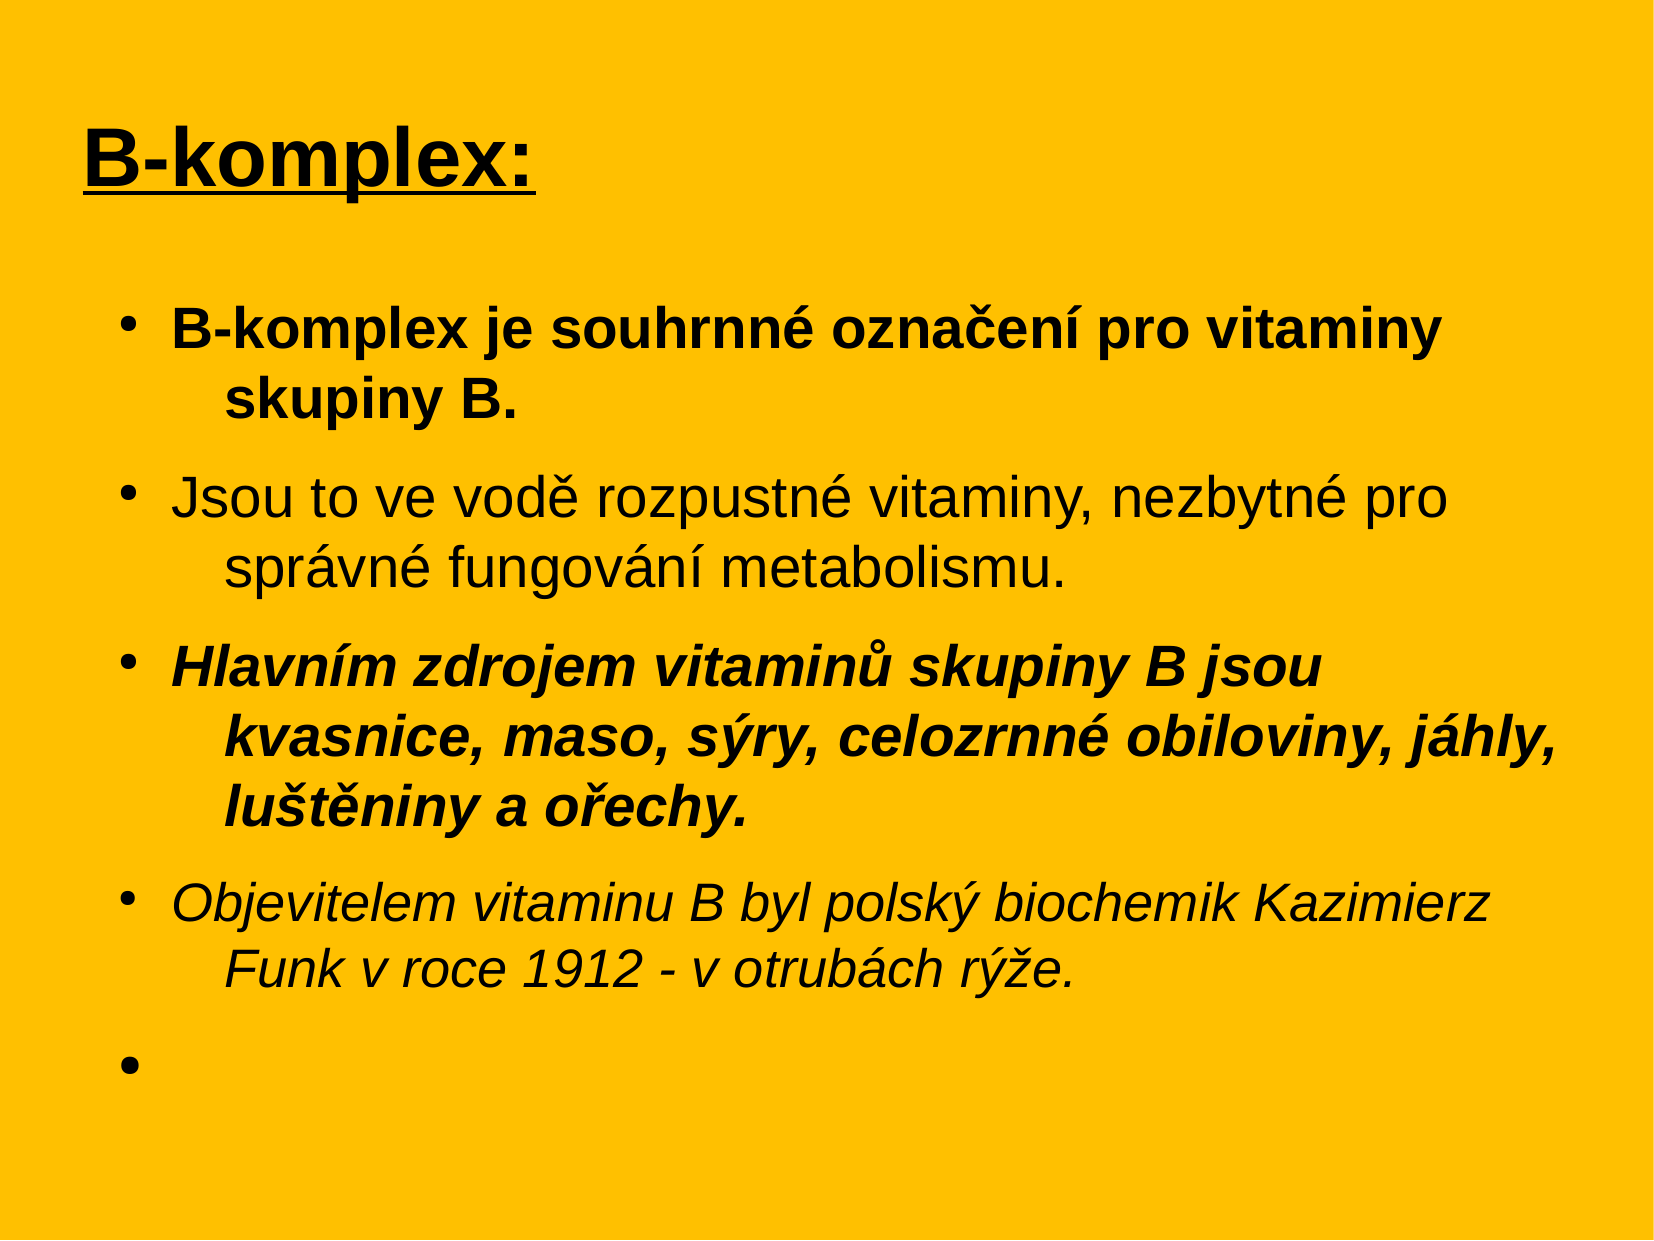

# B-komplex:
B-komplex je souhrnné označení pro vitaminy skupiny B.
Jsou to ve vodě rozpustné vitaminy, nezbytné pro správné fungování metabolismu.
Hlavním zdrojem vitaminů skupiny B jsou kvasnice, maso, sýry, celozrnné obiloviny, jáhly, luštěniny a ořechy.
Objevitelem vitaminu B byl polský biochemik Kazimierz Funk v roce 1912 - v otrubách rýže.